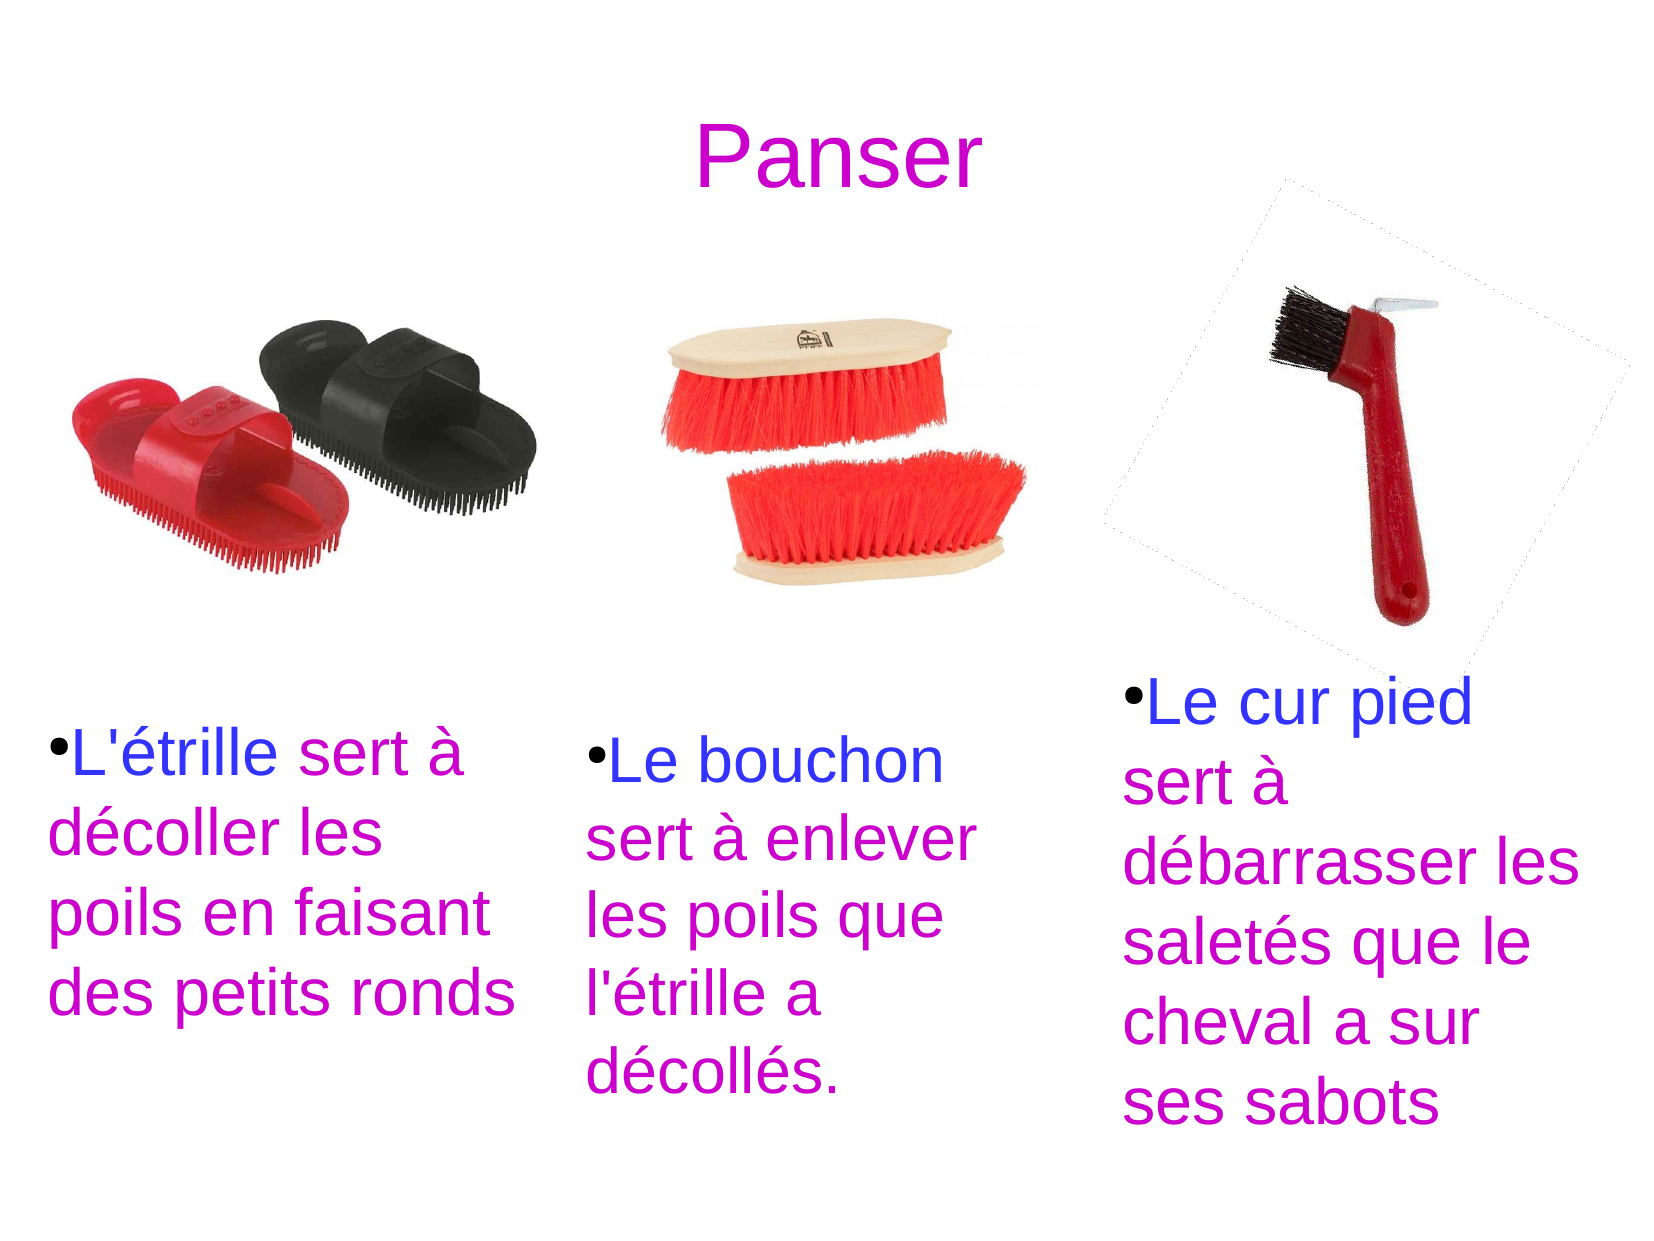

# Panser
Le cur pied sert à débarrasser les saletés que le cheval a sur ses sabots
L'étrille sert à décoller les poils en faisant des petits ronds
Le bouchon sert à enlever les poils que l'étrille a décollés.